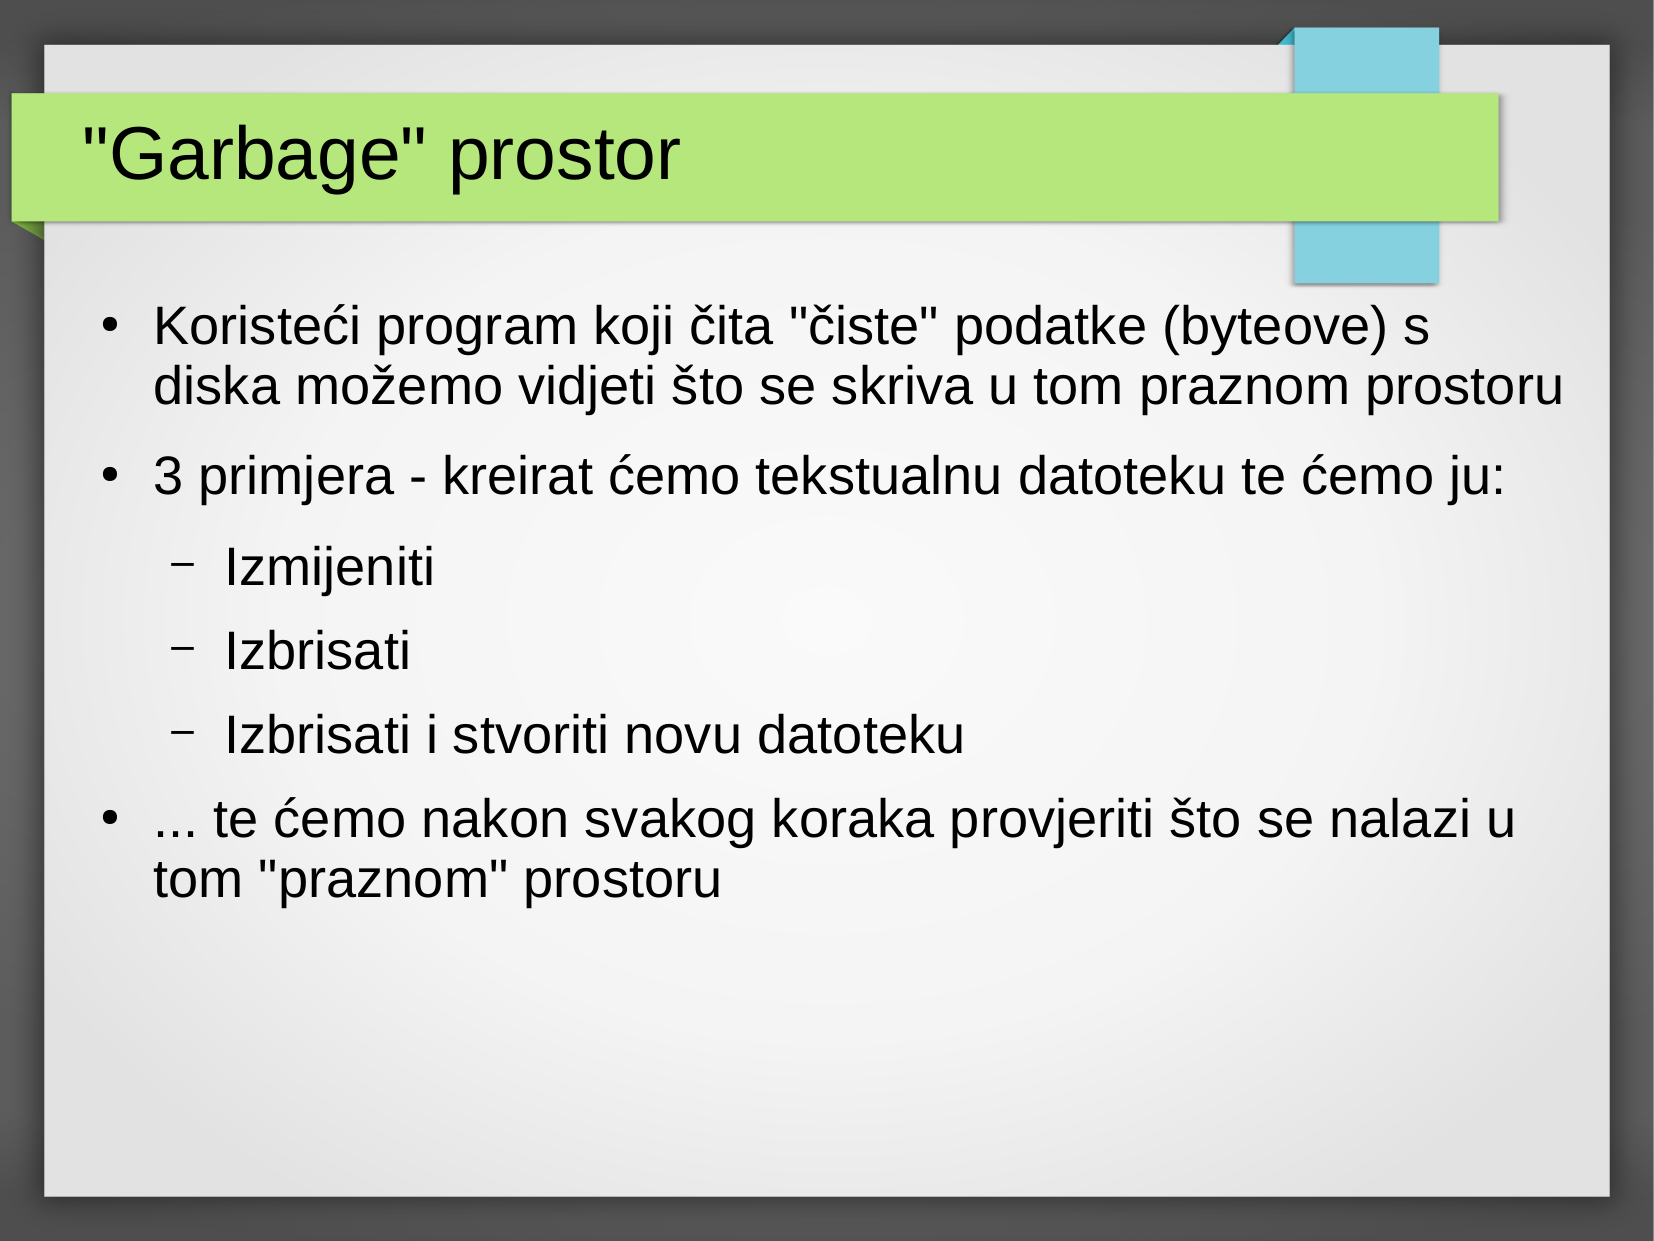

# "Garbage" prostor
Koristeći program koji čita "čiste" podatke (byteove) s diska možemo vidjeti što se skriva u tom praznom prostoru
3 primjera - kreirat ćemo tekstualnu datoteku te ćemo ju:
Izmijeniti
Izbrisati
Izbrisati i stvoriti novu datoteku
... te ćemo nakon svakog koraka provjeriti što se nalazi u tom "praznom" prostoru